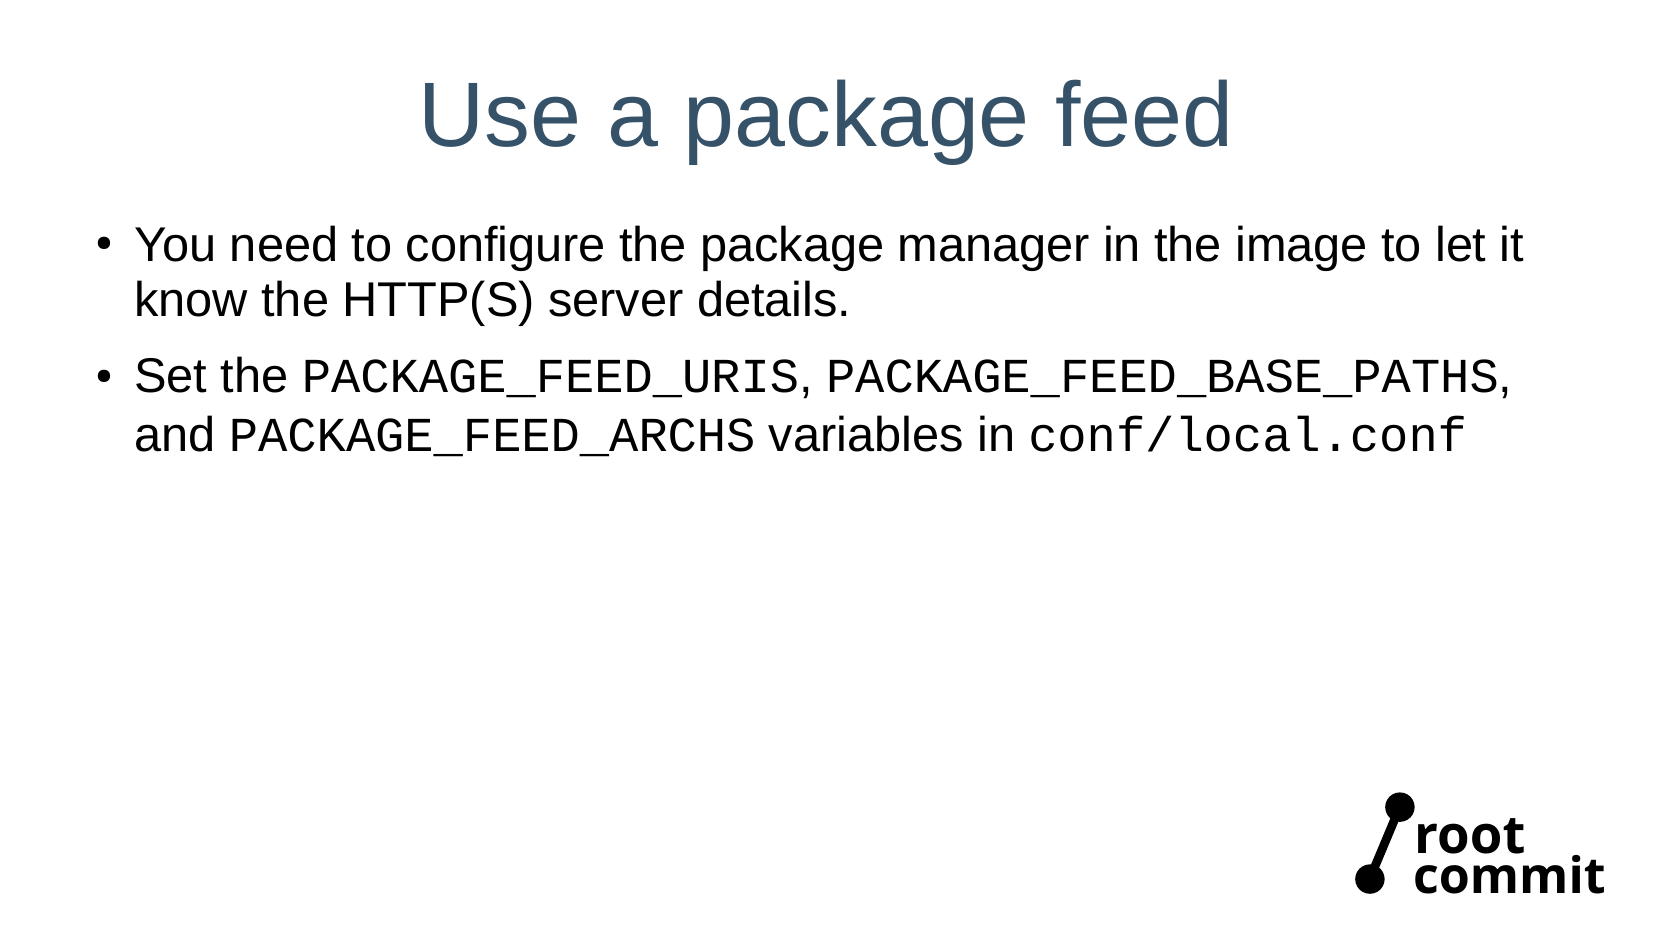

# Use a package feed
You need to configure the package manager in the image to let it know the HTTP(S) server details.
Set the PACKAGE_FEED_URIS, PACKAGE_FEED_BASE_PATHS, and PACKAGE_FEED_ARCHS variables in conf/local.conf